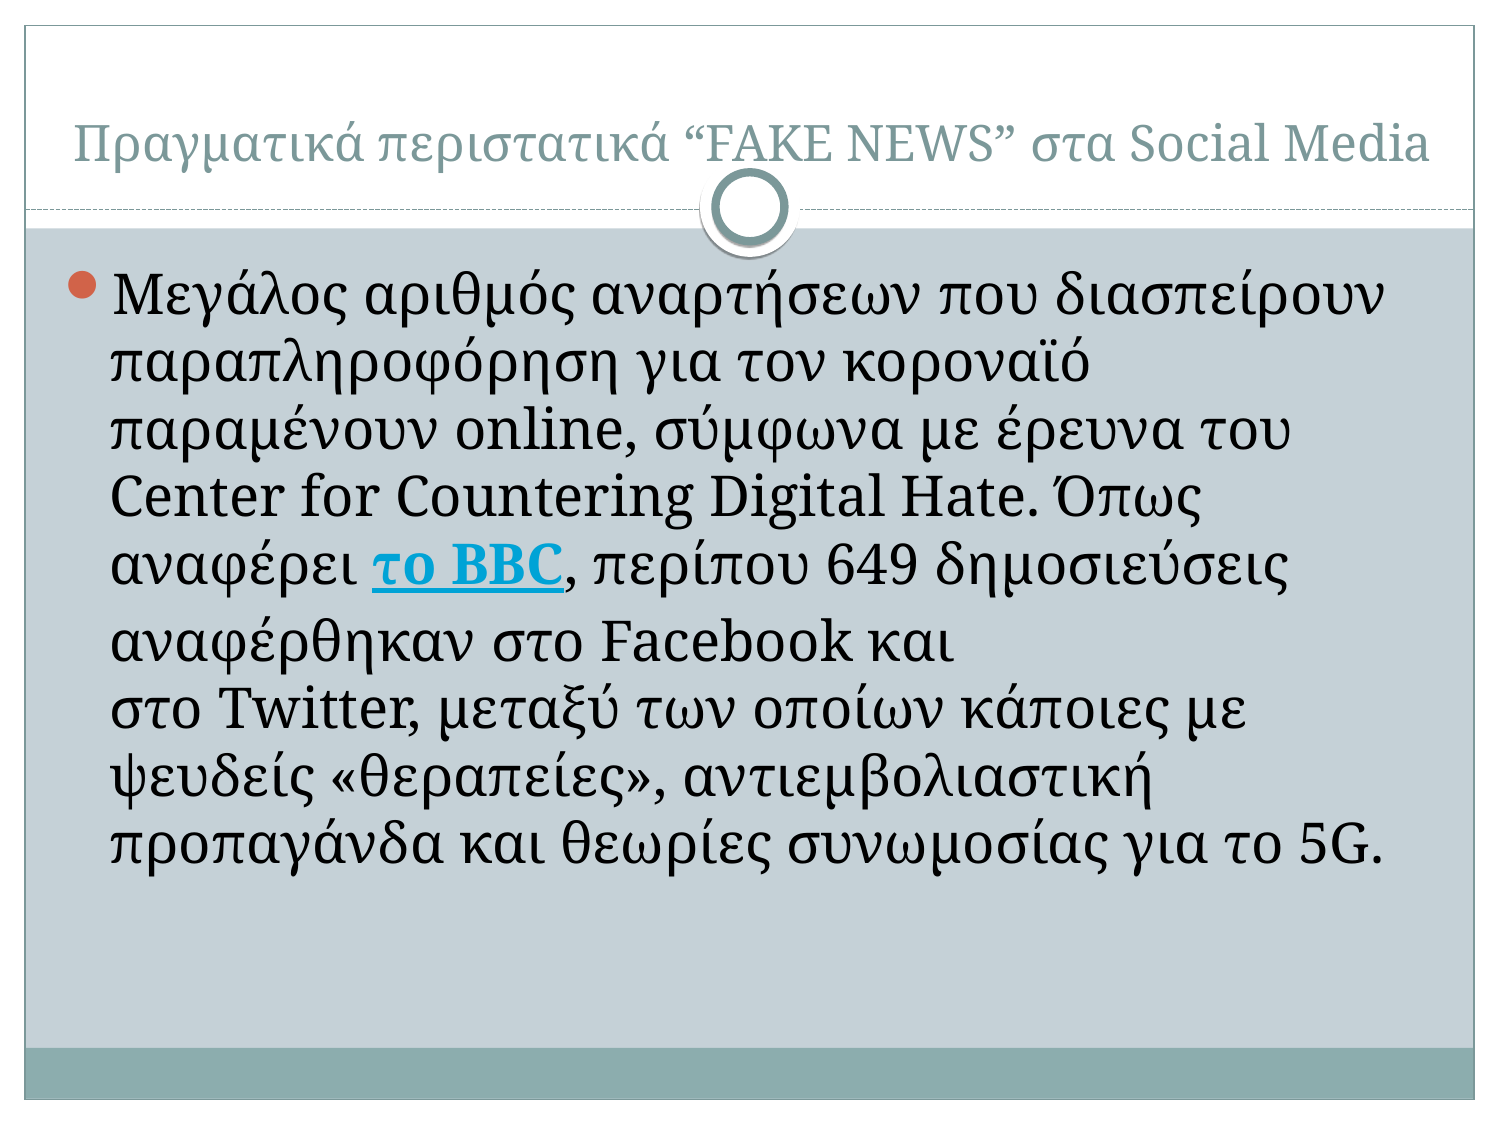

# Πραγματικά περιστατικά “FAKE NEWS” στα Social Media
Μεγάλος αριθμός αναρτήσεων που διασπείρουν παραπληροφόρηση για τον κοροναϊό παραμένουν online, σύμφωνα με έρευνα του Center for Countering Digital Hate. Όπως αναφέρει το BBC, περίπου 649 δημοσιεύσεις αναφέρθηκαν στο Facebook και στο Twitter, μεταξύ των οποίων κάποιες με ψευδείς «θεραπείες», αντιεμβολιαστική προπαγάνδα και θεωρίες συνωμοσίας για το 5G.